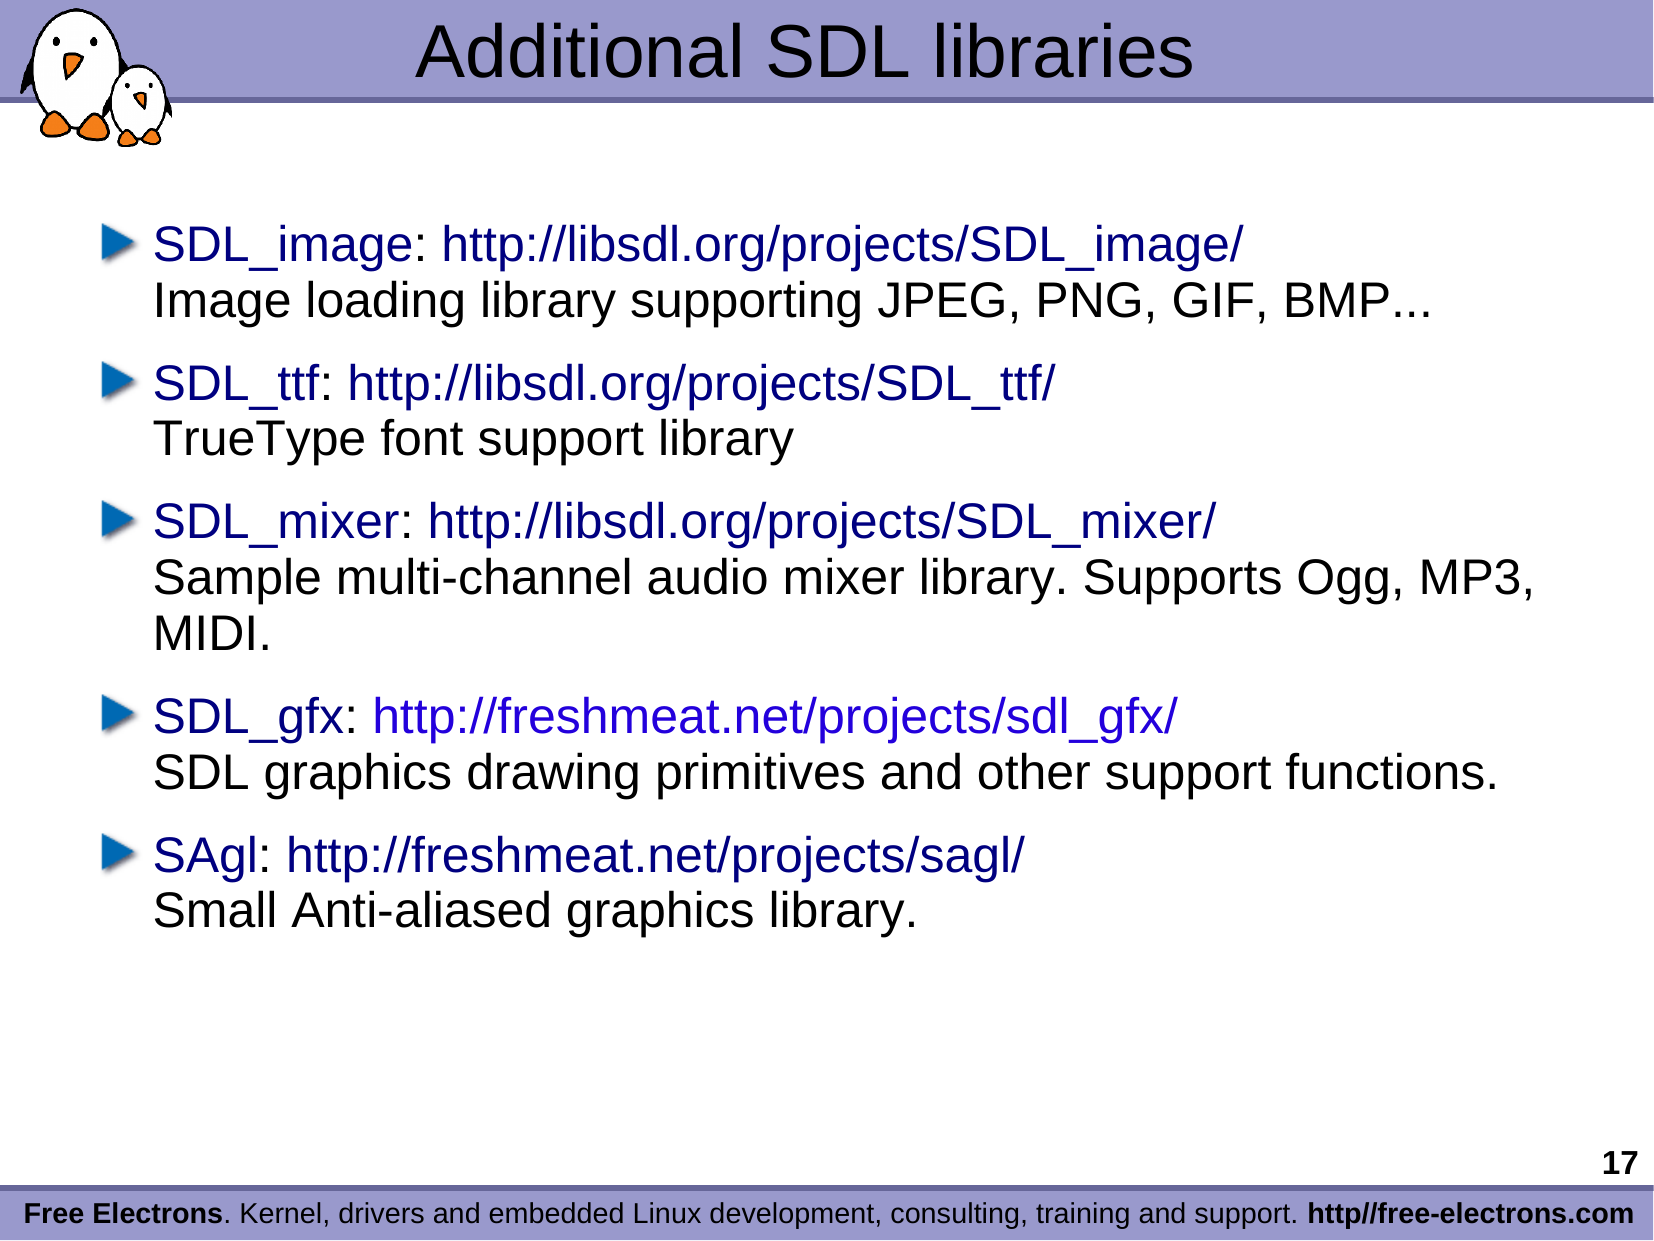

# Additional SDL libraries
SDL_image: http://libsdl.org/projects/SDL_image/
Image loading library supporting JPEG, PNG, GIF, BMP...
SDL_ttf: http://libsdl.org/projects/SDL_ttf/
TrueType font support library
SDL_mixer: http://libsdl.org/projects/SDL_mixer/
Sample multi-channel audio mixer library. Supports Ogg, MP3, MIDI.
SDL_gfx: http://freshmeat.net/projects/sdl_gfx/
SDL graphics drawing primitives and other support functions.
SAgl: http://freshmeat.net/projects/sagl/
Small Anti-aliased graphics library.